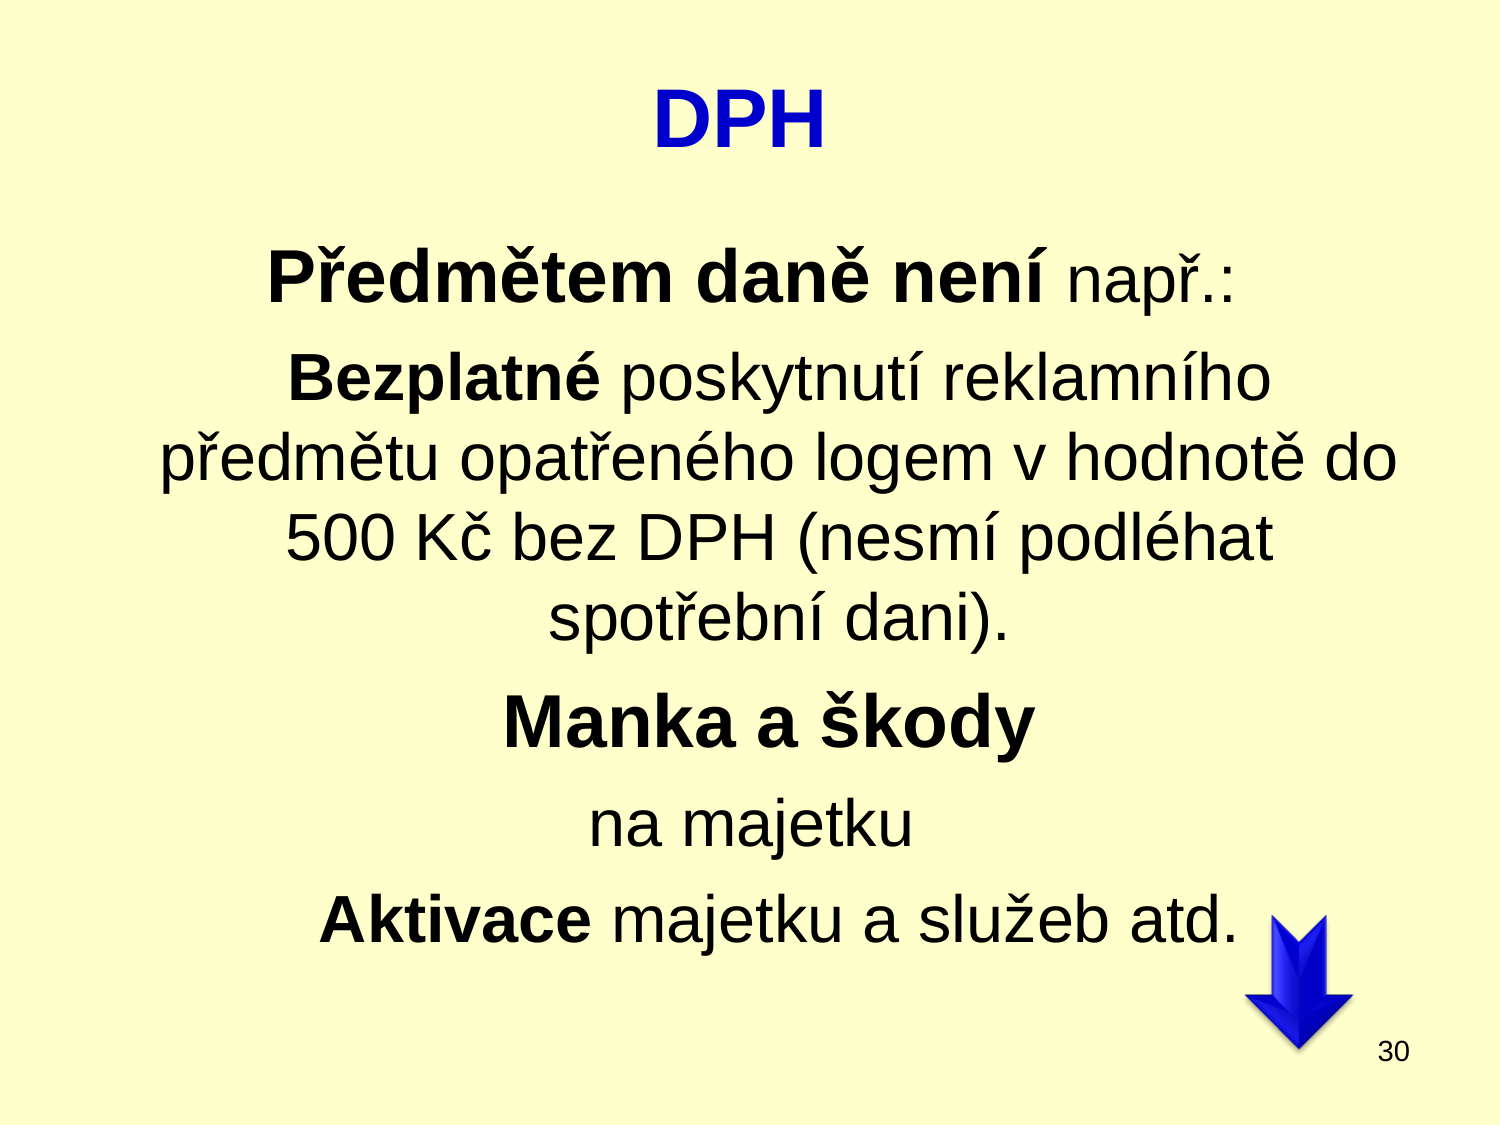

# DPH
Předmětem daně není např.:
	Bezplatné poskytnutí reklamního předmětu opatřeného logem v hodnotě do 500 Kč bez DPH (nesmí podléhat spotřební dani).
	Manka a škody
na majetku
	Aktivace majetku a služeb atd.